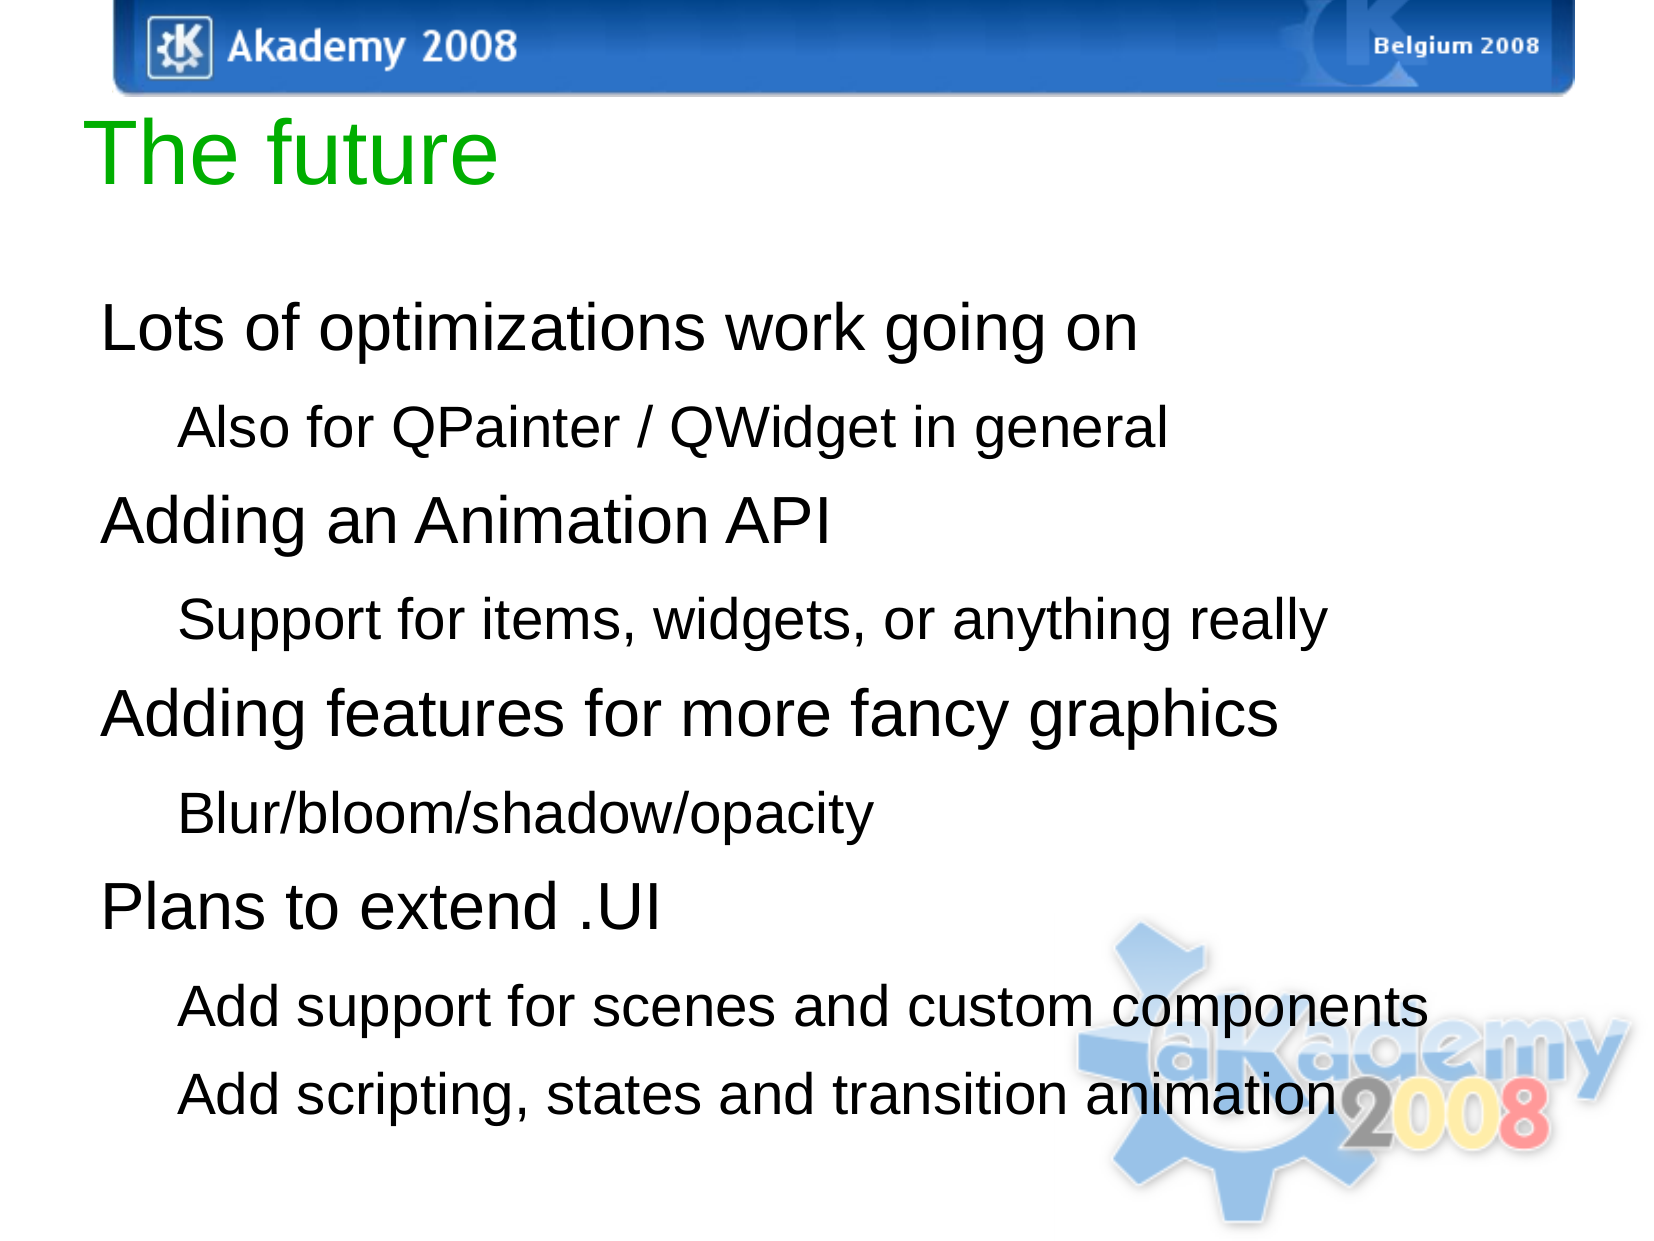

# The future
Lots of optimizations work going on
Also for QPainter / QWidget in general
Adding an Animation API
Support for items, widgets, or anything really
Adding features for more fancy graphics
Blur/bloom/shadow/opacity
Plans to extend .UI
Add support for scenes and custom components
Add scripting, states and transition animation